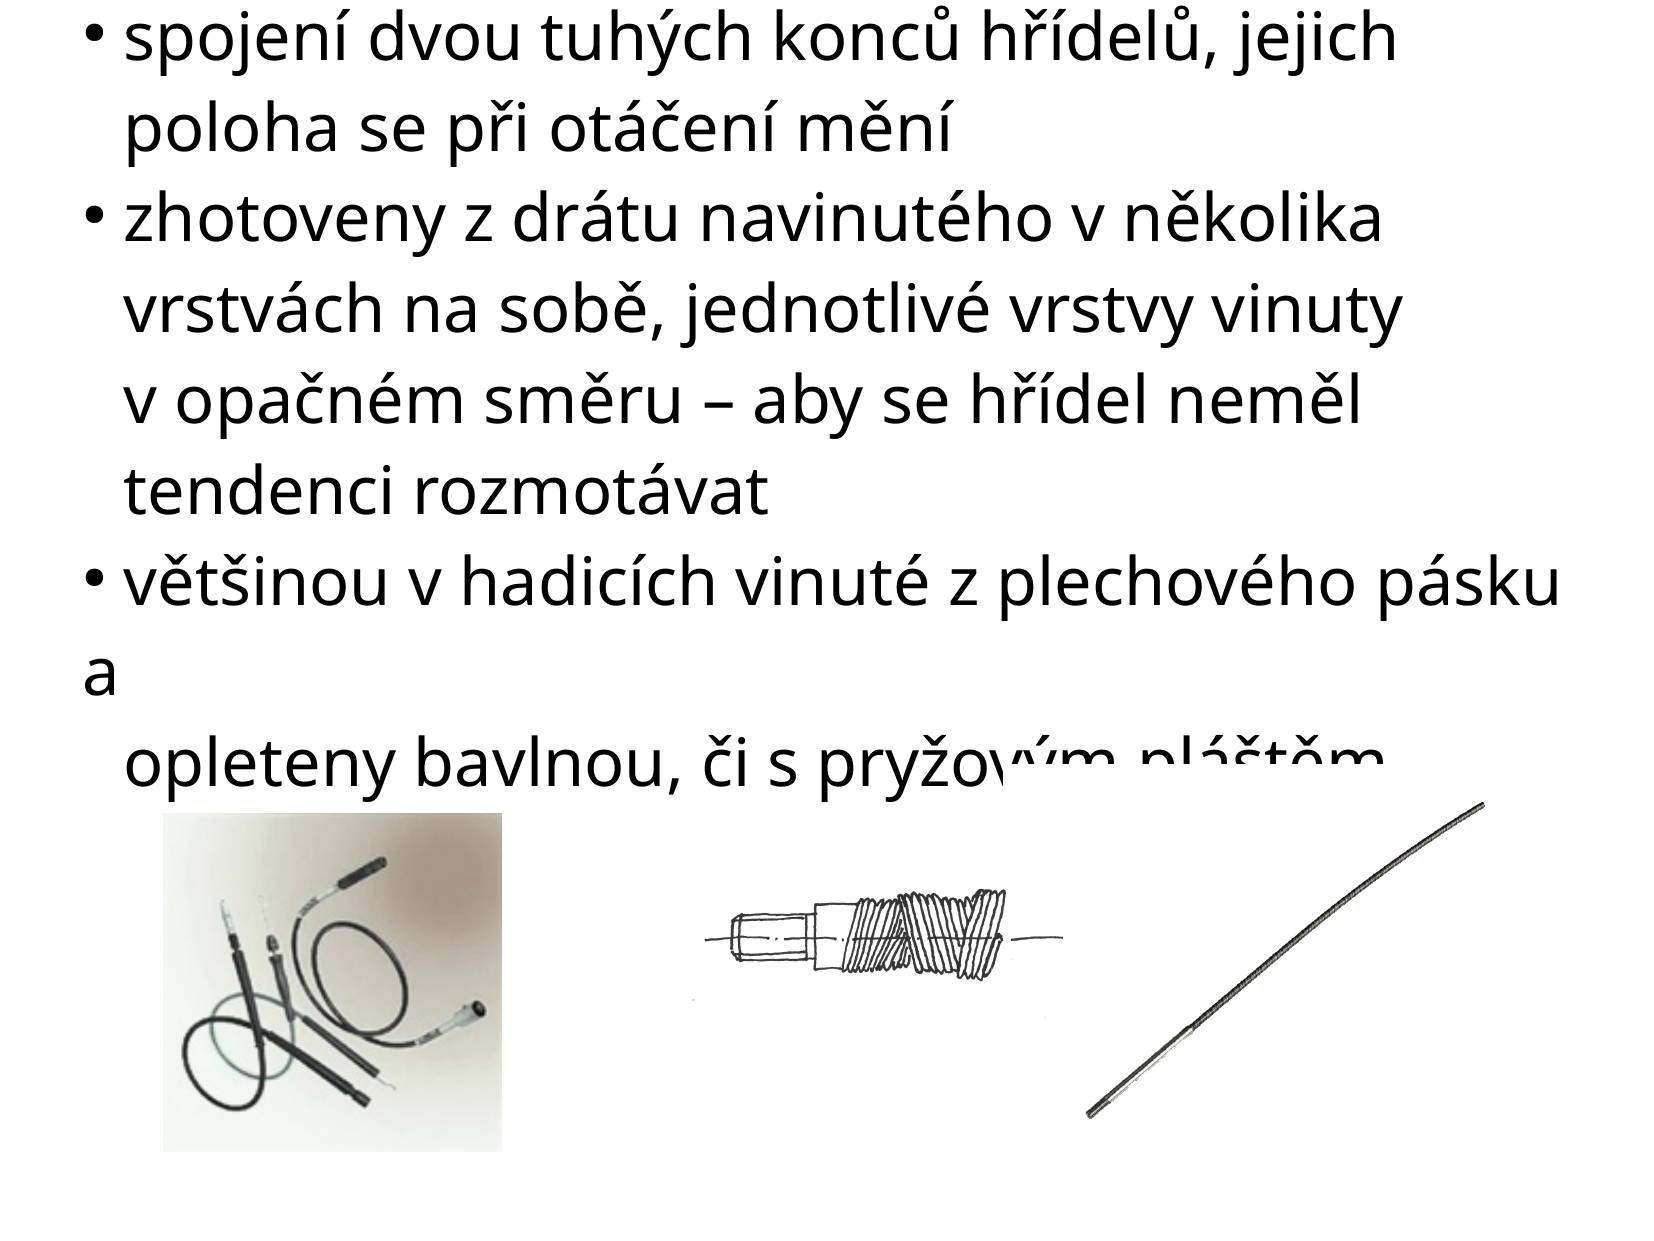

# 5. Ohebný hřídel
 spojení dvou tuhých konců hřídelů, jejich
 poloha se při otáčení mění
 zhotoveny z drátu navinutého v několika
 vrstvách na sobě, jednotlivé vrstvy vinuty
 v opačném směru – aby se hřídel neměl
 tendenci rozmotávat
 většinou v hadicích vinuté z plechového pásku a
 opleteny bavlnou, či s pryžovým pláštěm